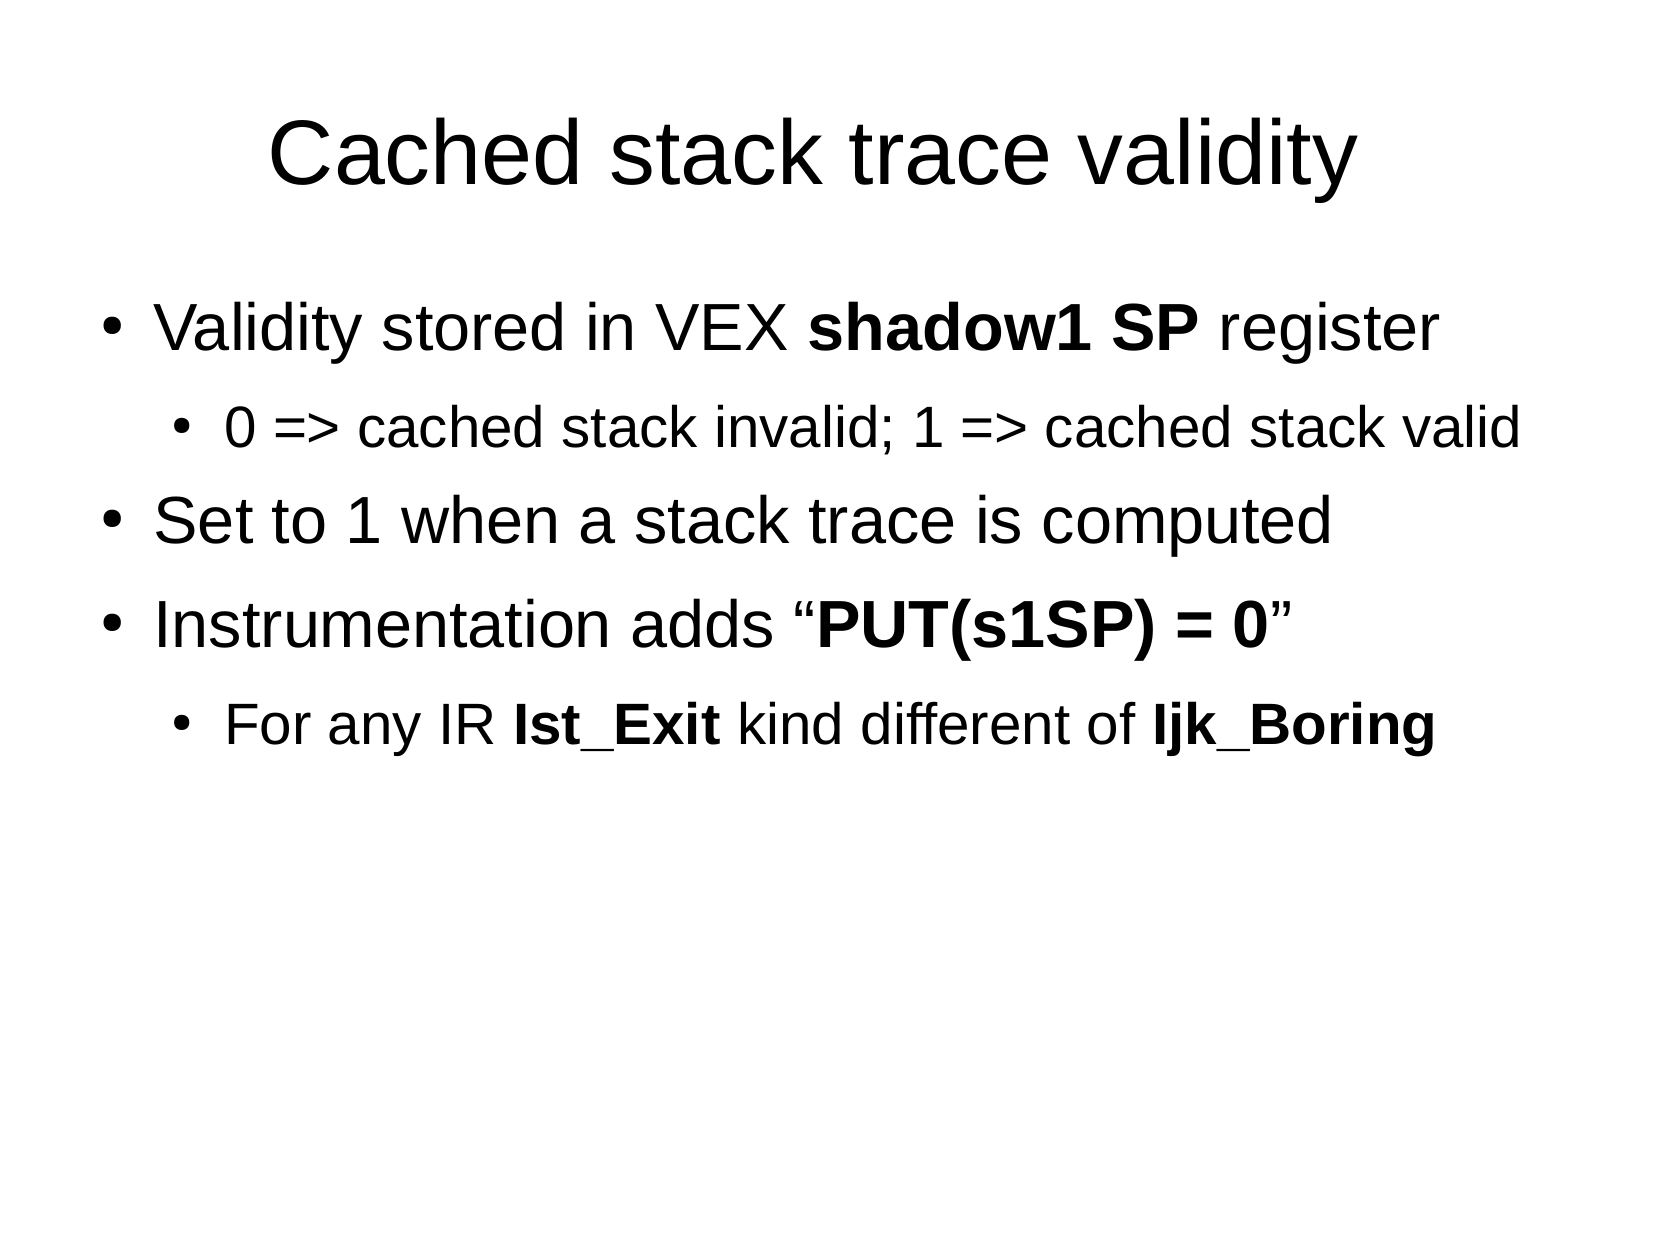

# Cached stack trace validity
Validity stored in VEX shadow1 SP register
0 => cached stack invalid; 1 => cached stack valid
Set to 1 when a stack trace is computed
Instrumentation adds “PUT(s1SP) = 0”
For any IR Ist_Exit kind different of Ijk_Boring